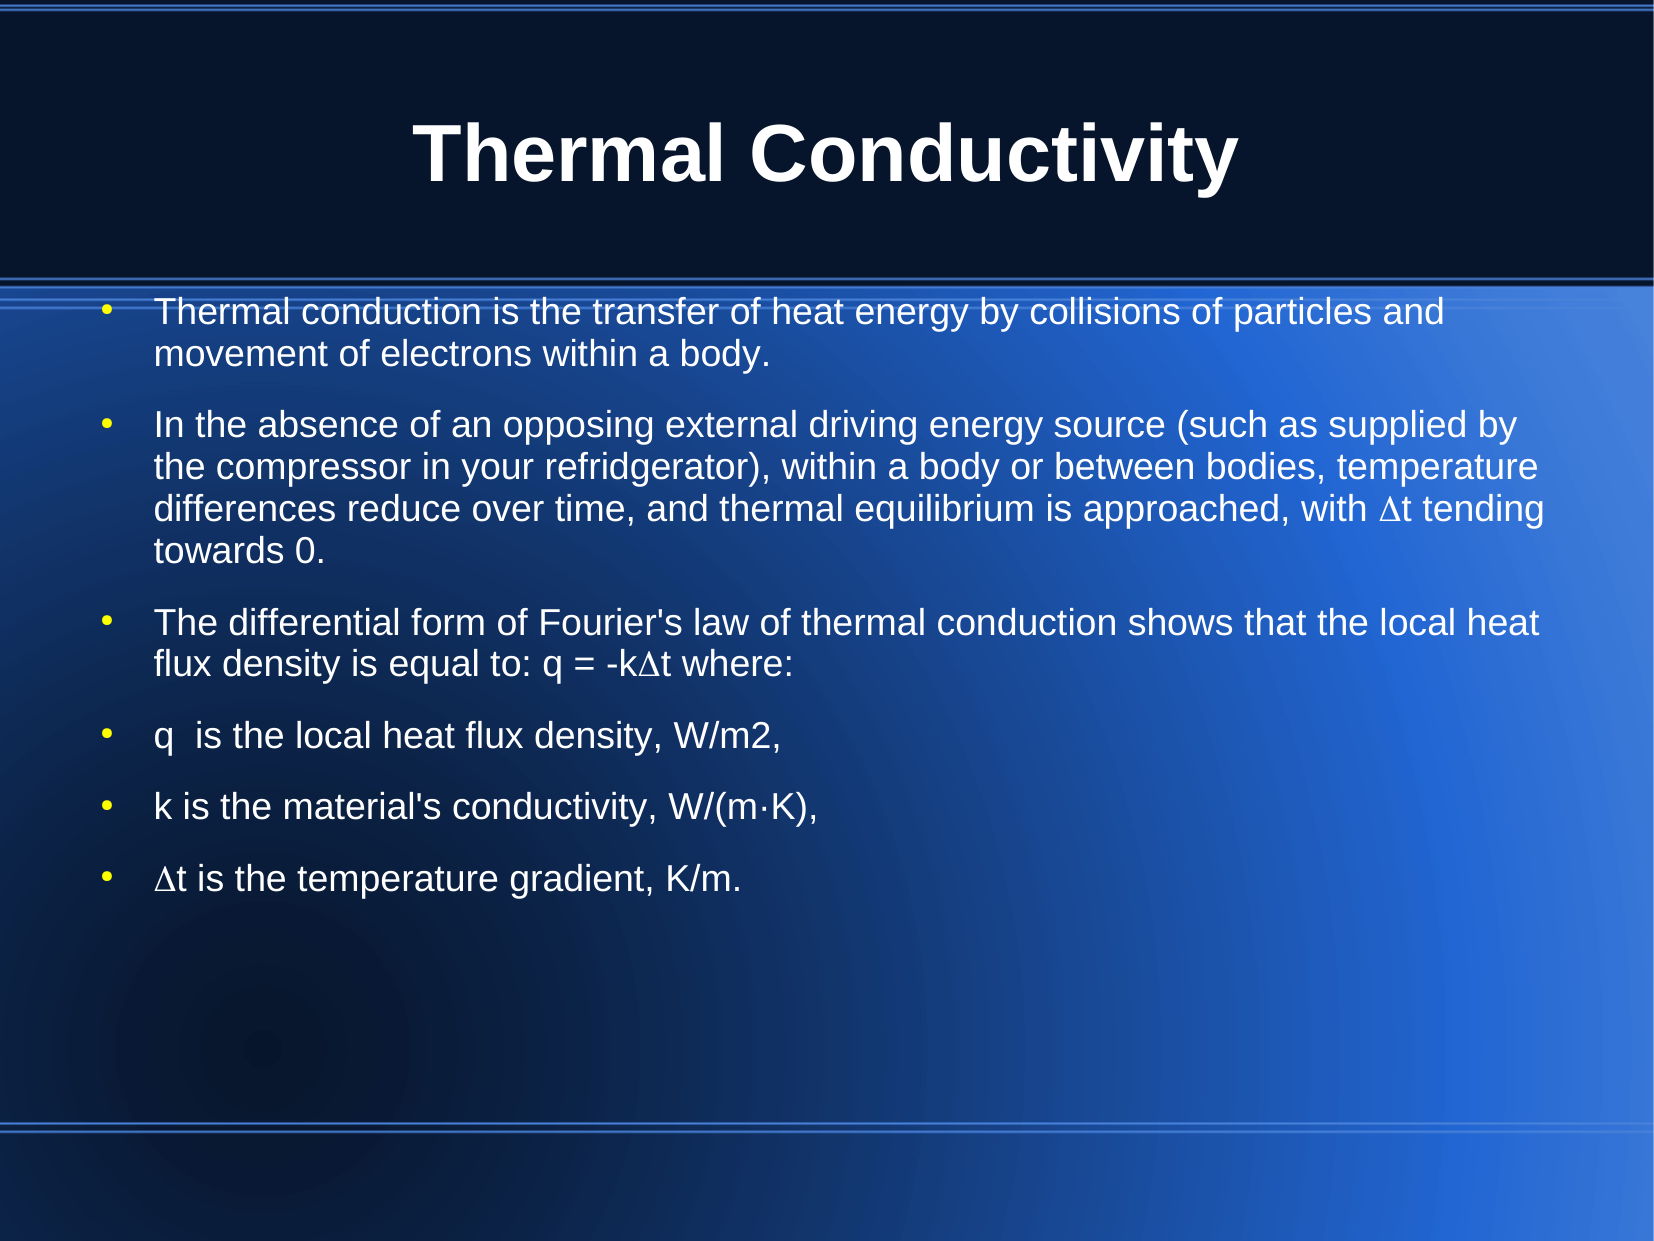

# Thermal Conductivity
Thermal conduction is the transfer of heat energy by collisions of particles and movement of electrons within a body.
In the absence of an opposing external driving energy source (such as supplied by the compressor in your refridgerator), within a body or between bodies, temperature differences reduce over time, and thermal equilibrium is approached, with Dt tending towards 0.
The differential form of Fourier's law of thermal conduction shows that the local heat flux density is equal to: q = -kDt where:
q is the local heat flux density, W/m2,
k is the material's conductivity, W/(m·K),
Dt is the temperature gradient, K/m.